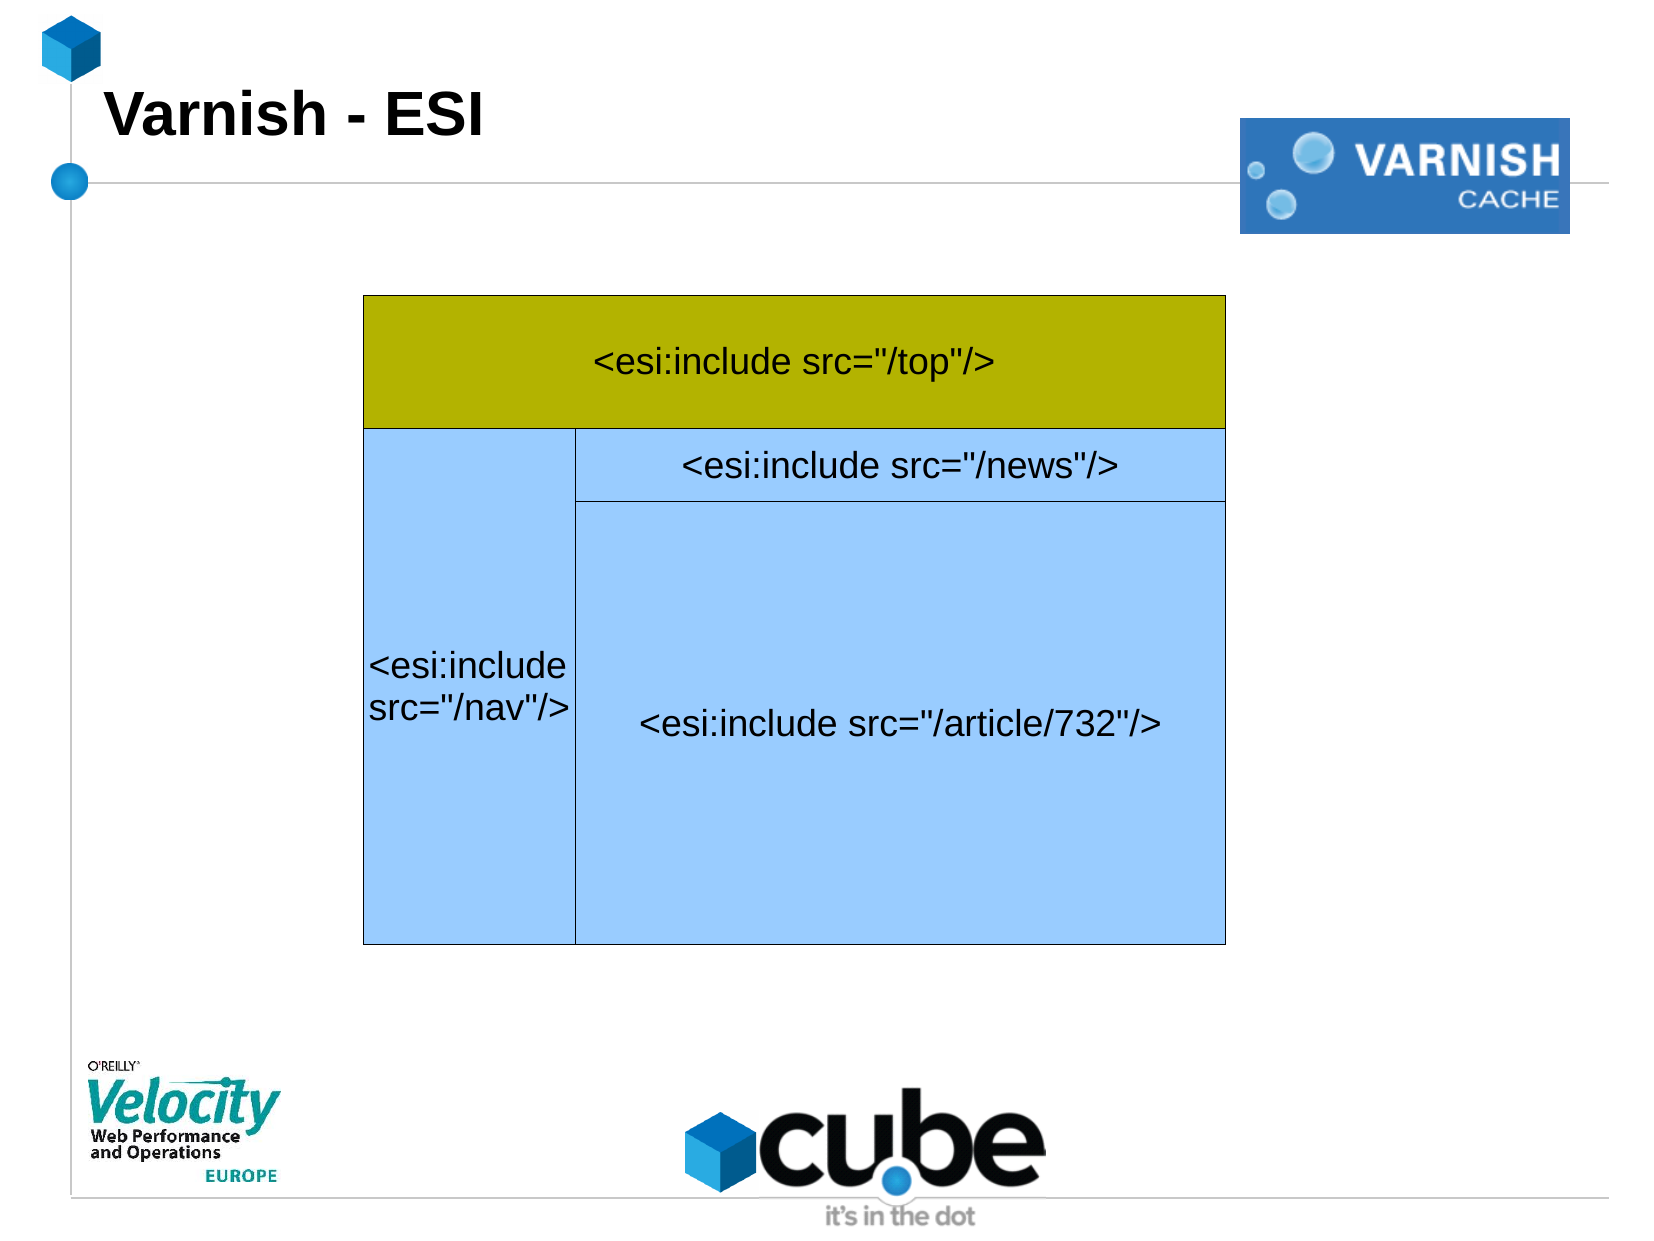

# Varnish - ESI
<esi:include src="/top"/>
Article content page
<esi:include
src="/nav"/>
<esi:include src="/news"/>
<esi:include src="/article/732"/>